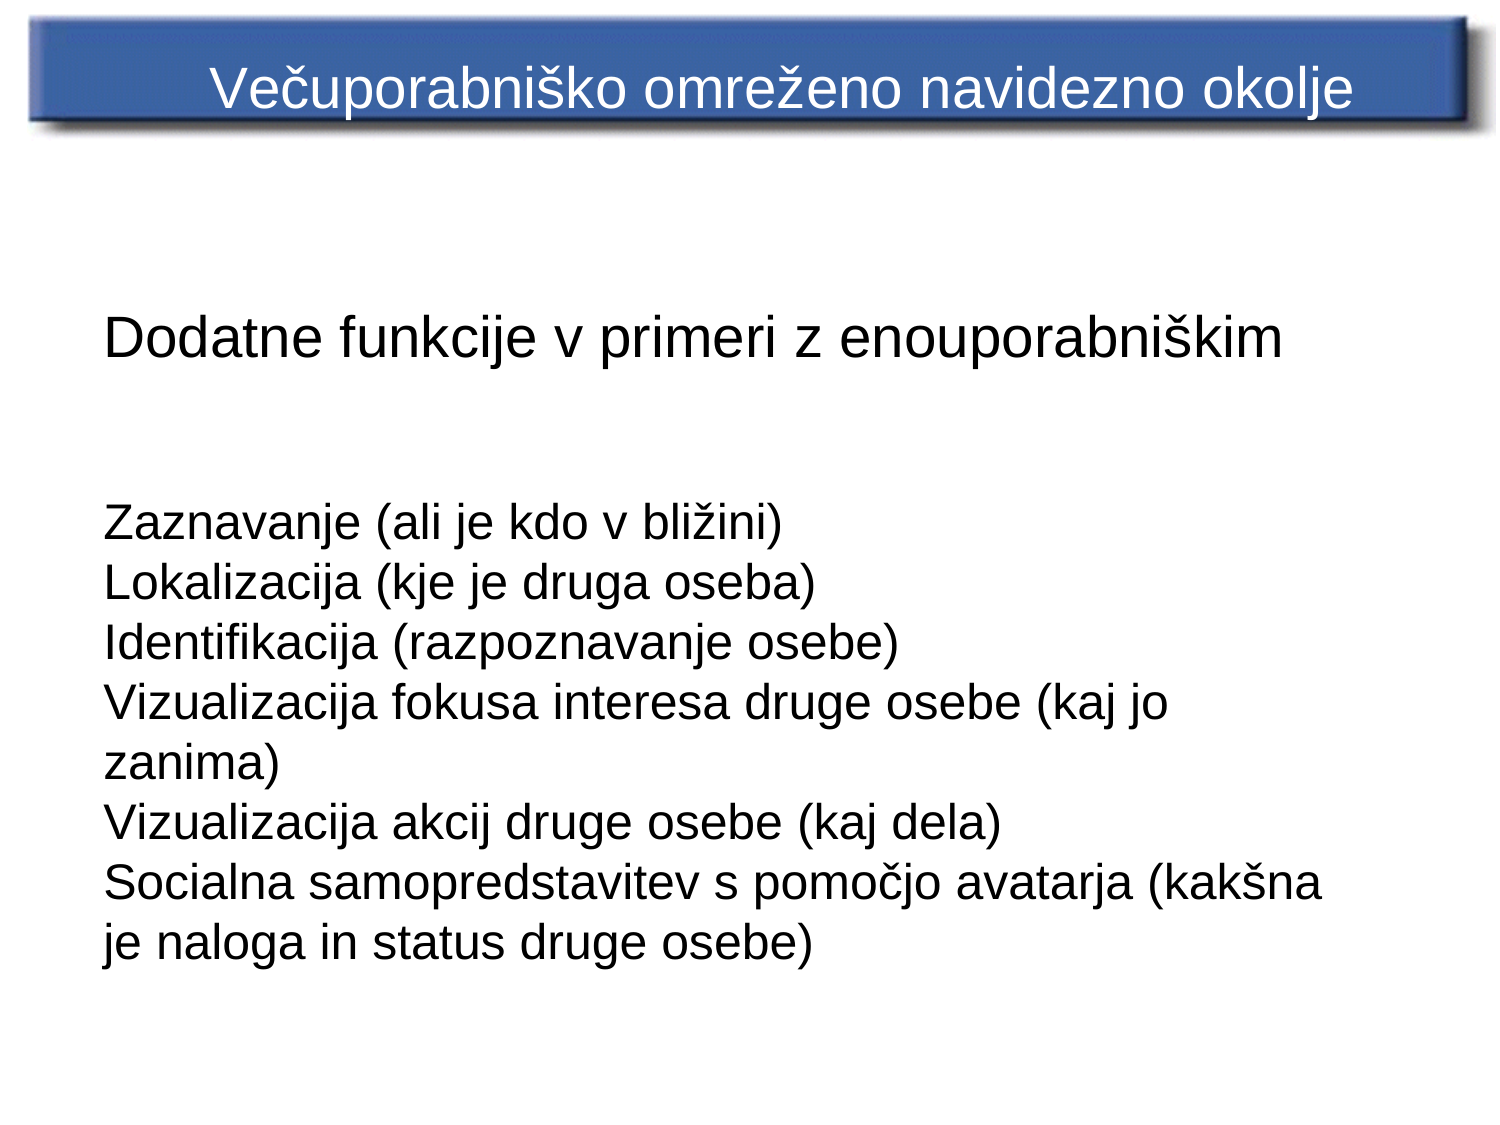

Večuporabniško omreženo navidezno okolje
Dodatne funkcije v primeri z enouporabniškim
Zaznavanje (ali je kdo v bližini)
Lokalizacija (kje je druga oseba)
Identifikacija (razpoznavanje osebe)
Vizualizacija fokusa interesa druge osebe (kaj jo zanima)
Vizualizacija akcij druge osebe (kaj dela)
Socialna samopredstavitev s pomočjo avatarja (kakšna je naloga in status druge osebe)